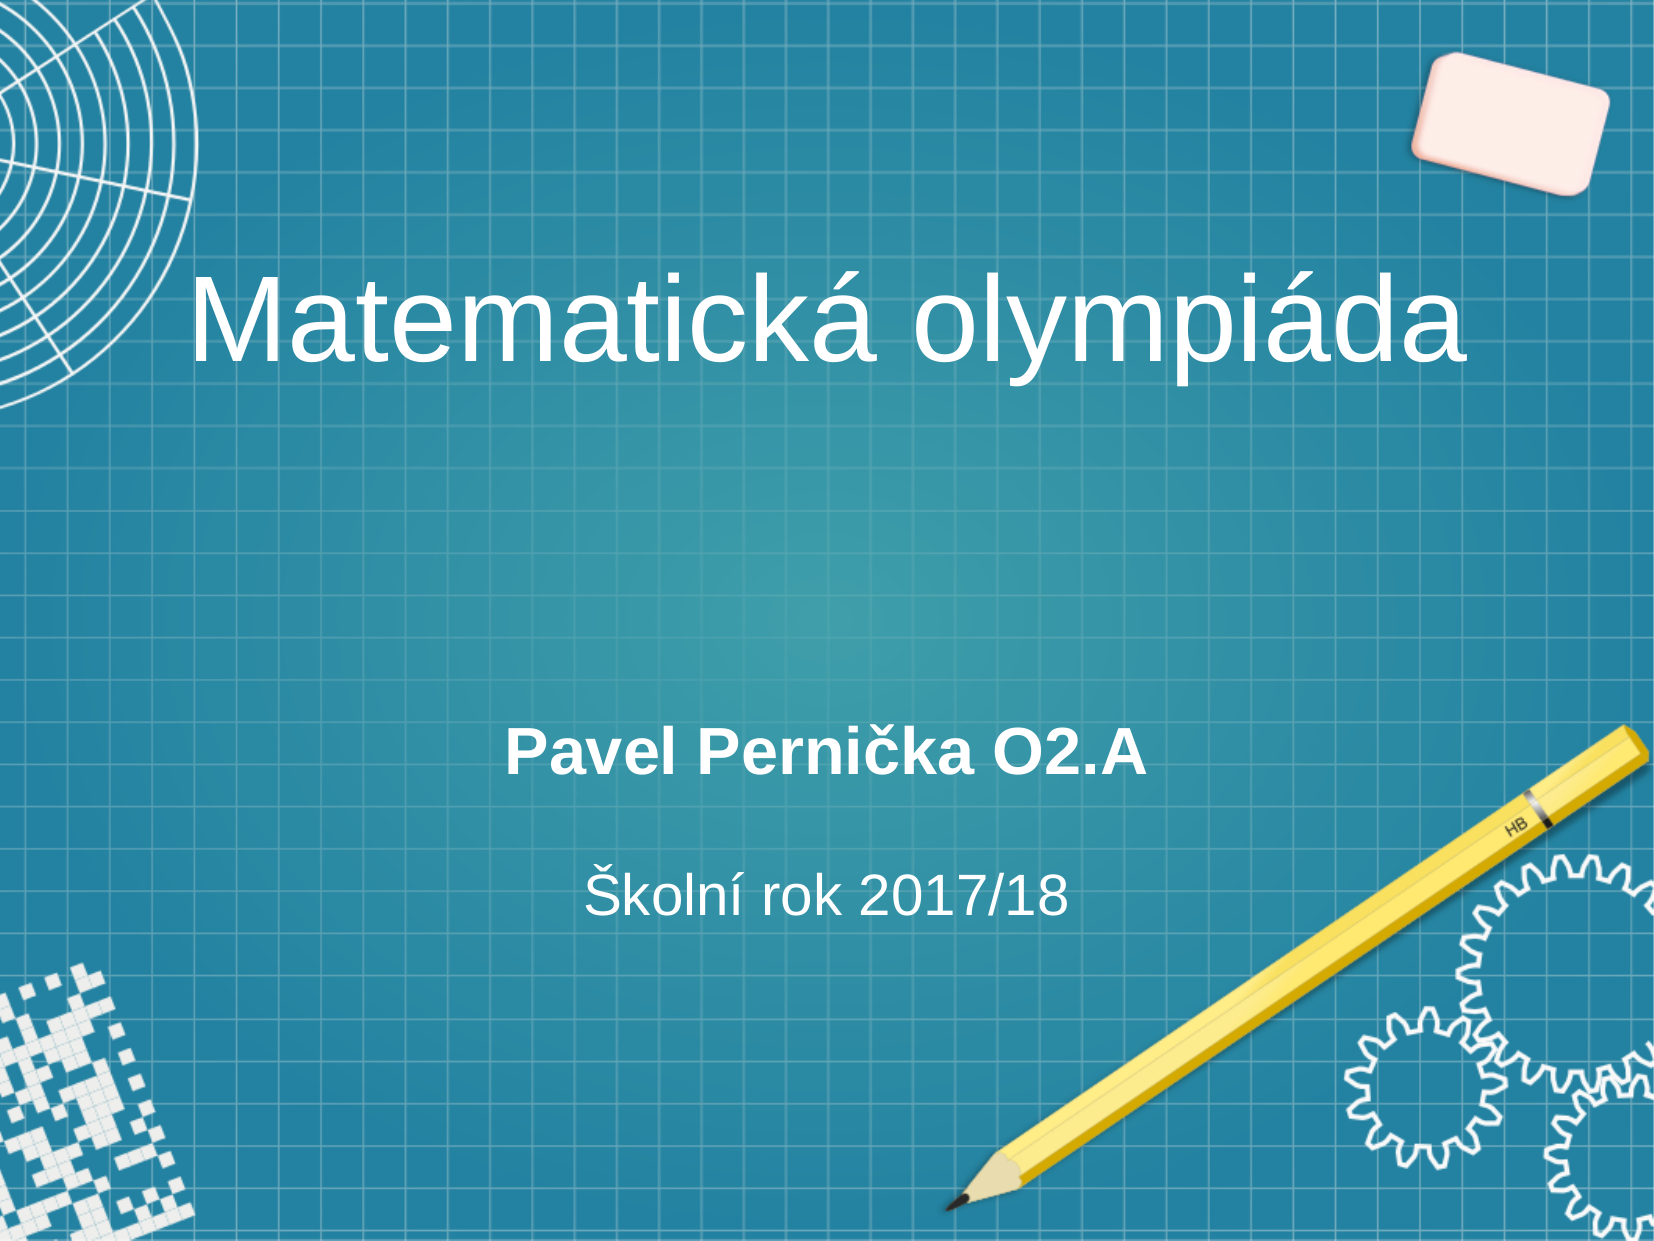

# Matematická olympiáda
Pavel Pernička O2.A
Školní rok 2017/18